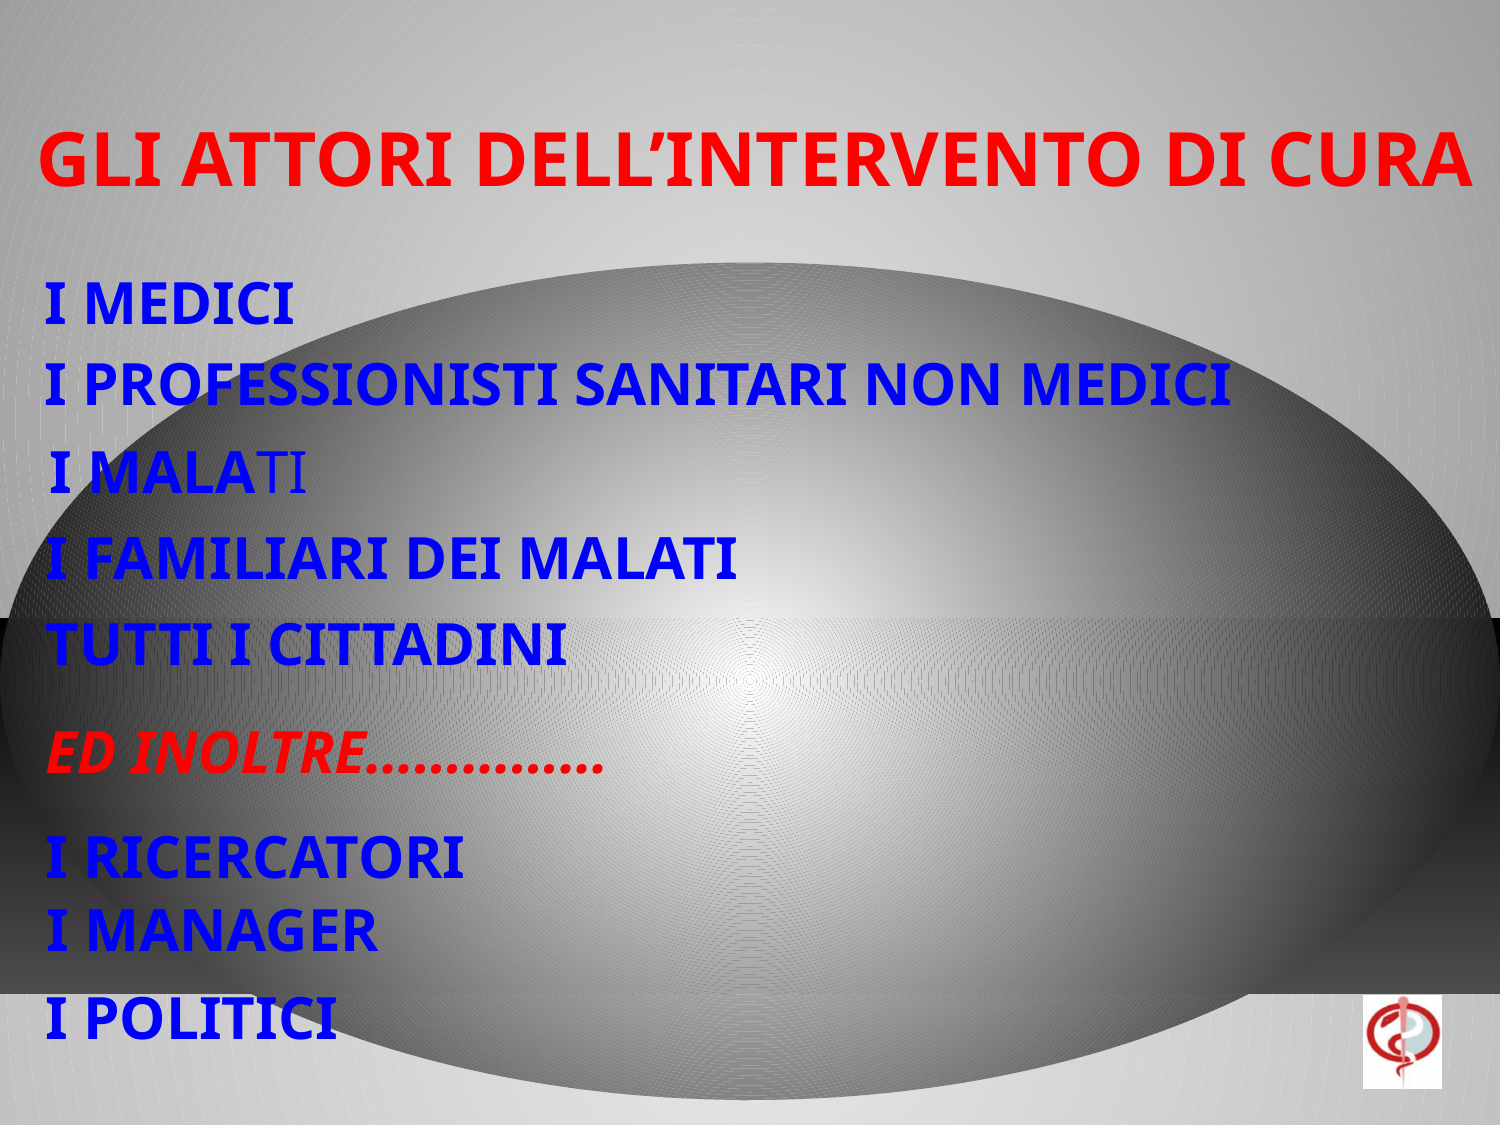

GLI ATTORI DELL’INTERVENTO DI CURA
 I MEDICI
 I PROFESSIONISTI SANITARI NON MEDICI
 I MALATI
 I FAMILIARI DEI MALATI
 TUTTI I CITTADINI
 ED INOLTRE……………
 I RICERCATORI
 I MANAGER
 I POLITICI